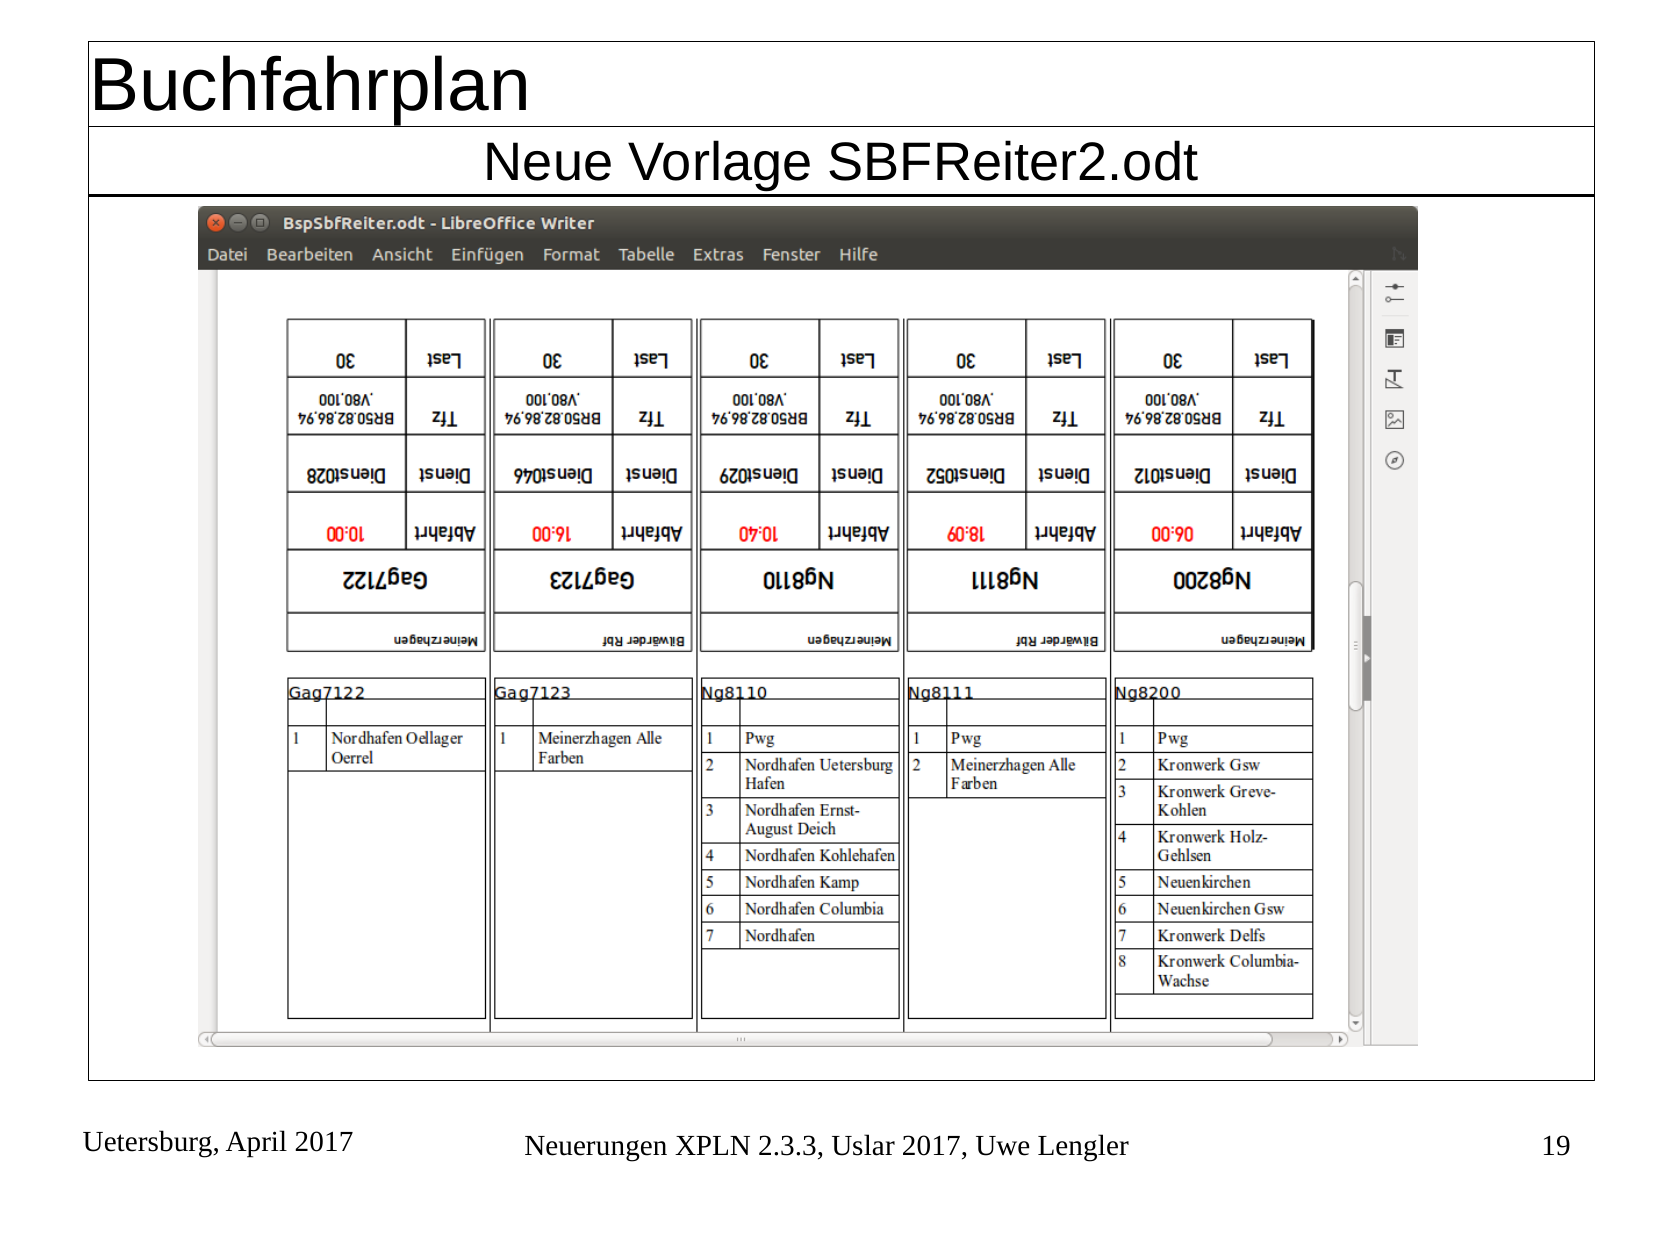

# Buchfahrplan
Neue Vorlage SBFReiter2.odt
Uetersburg, April 2017
Neuerungen XPLN 2.3.3, Uslar 2017, Uwe Lengler
19